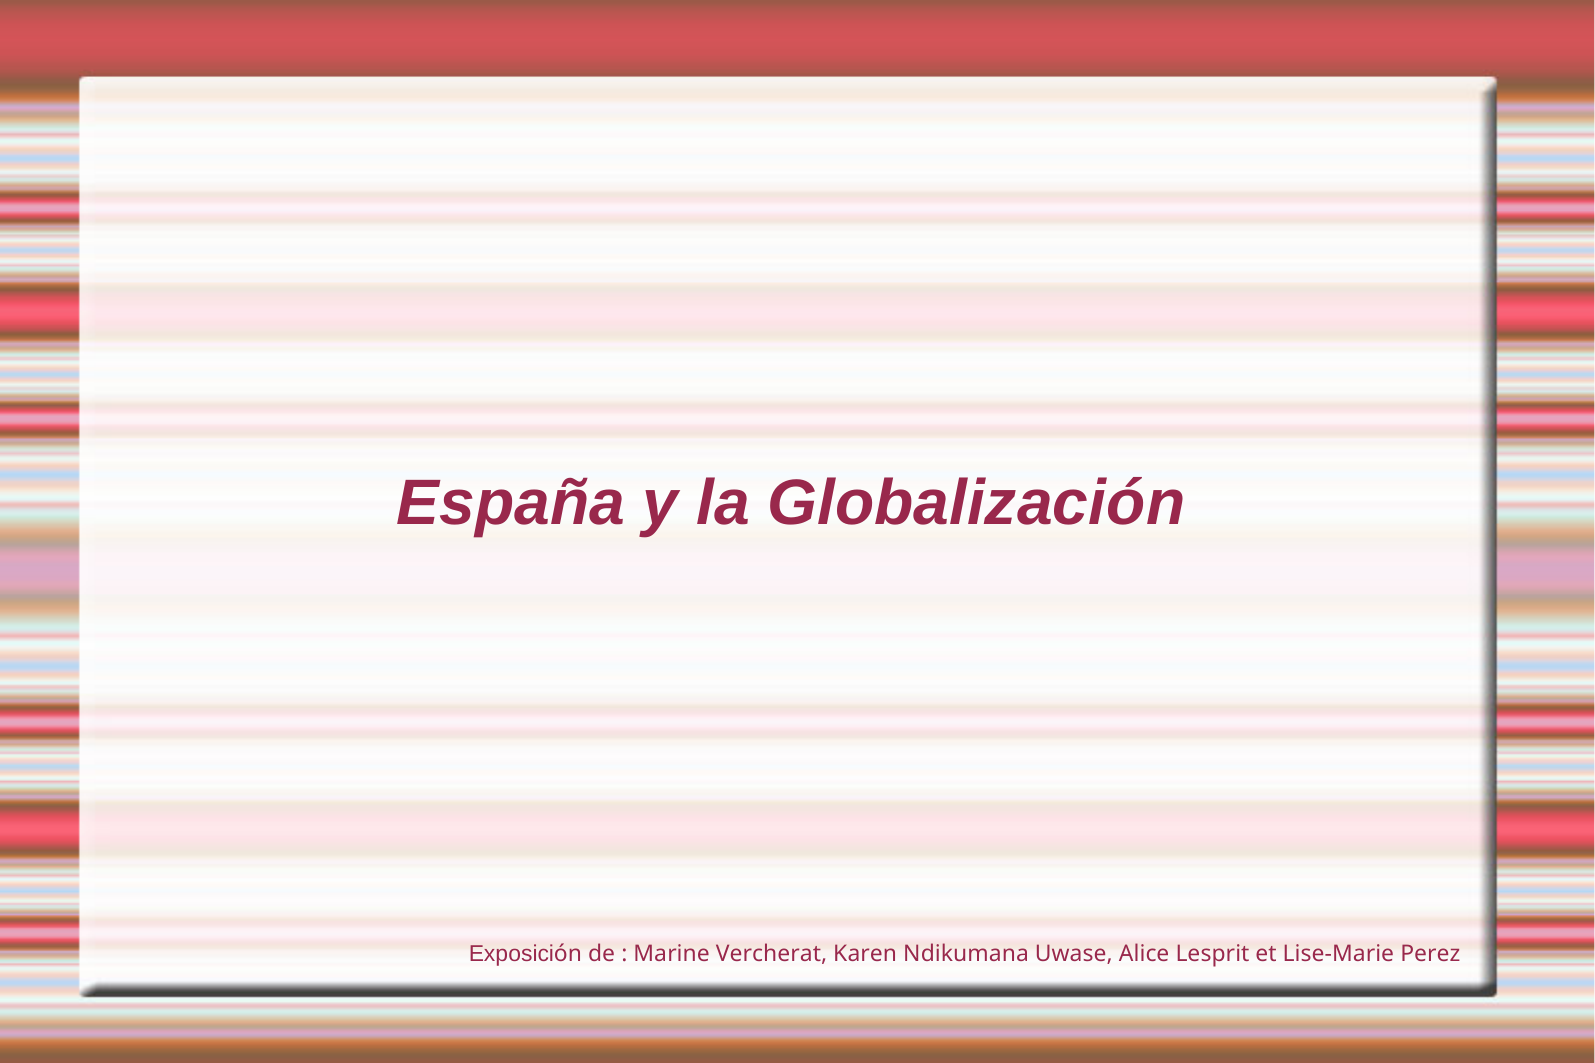

# España y la Globalización
Exposición de : Marine Vercherat, Karen Ndikumana Uwase, Alice Lesprit et Lise-Marie Perez